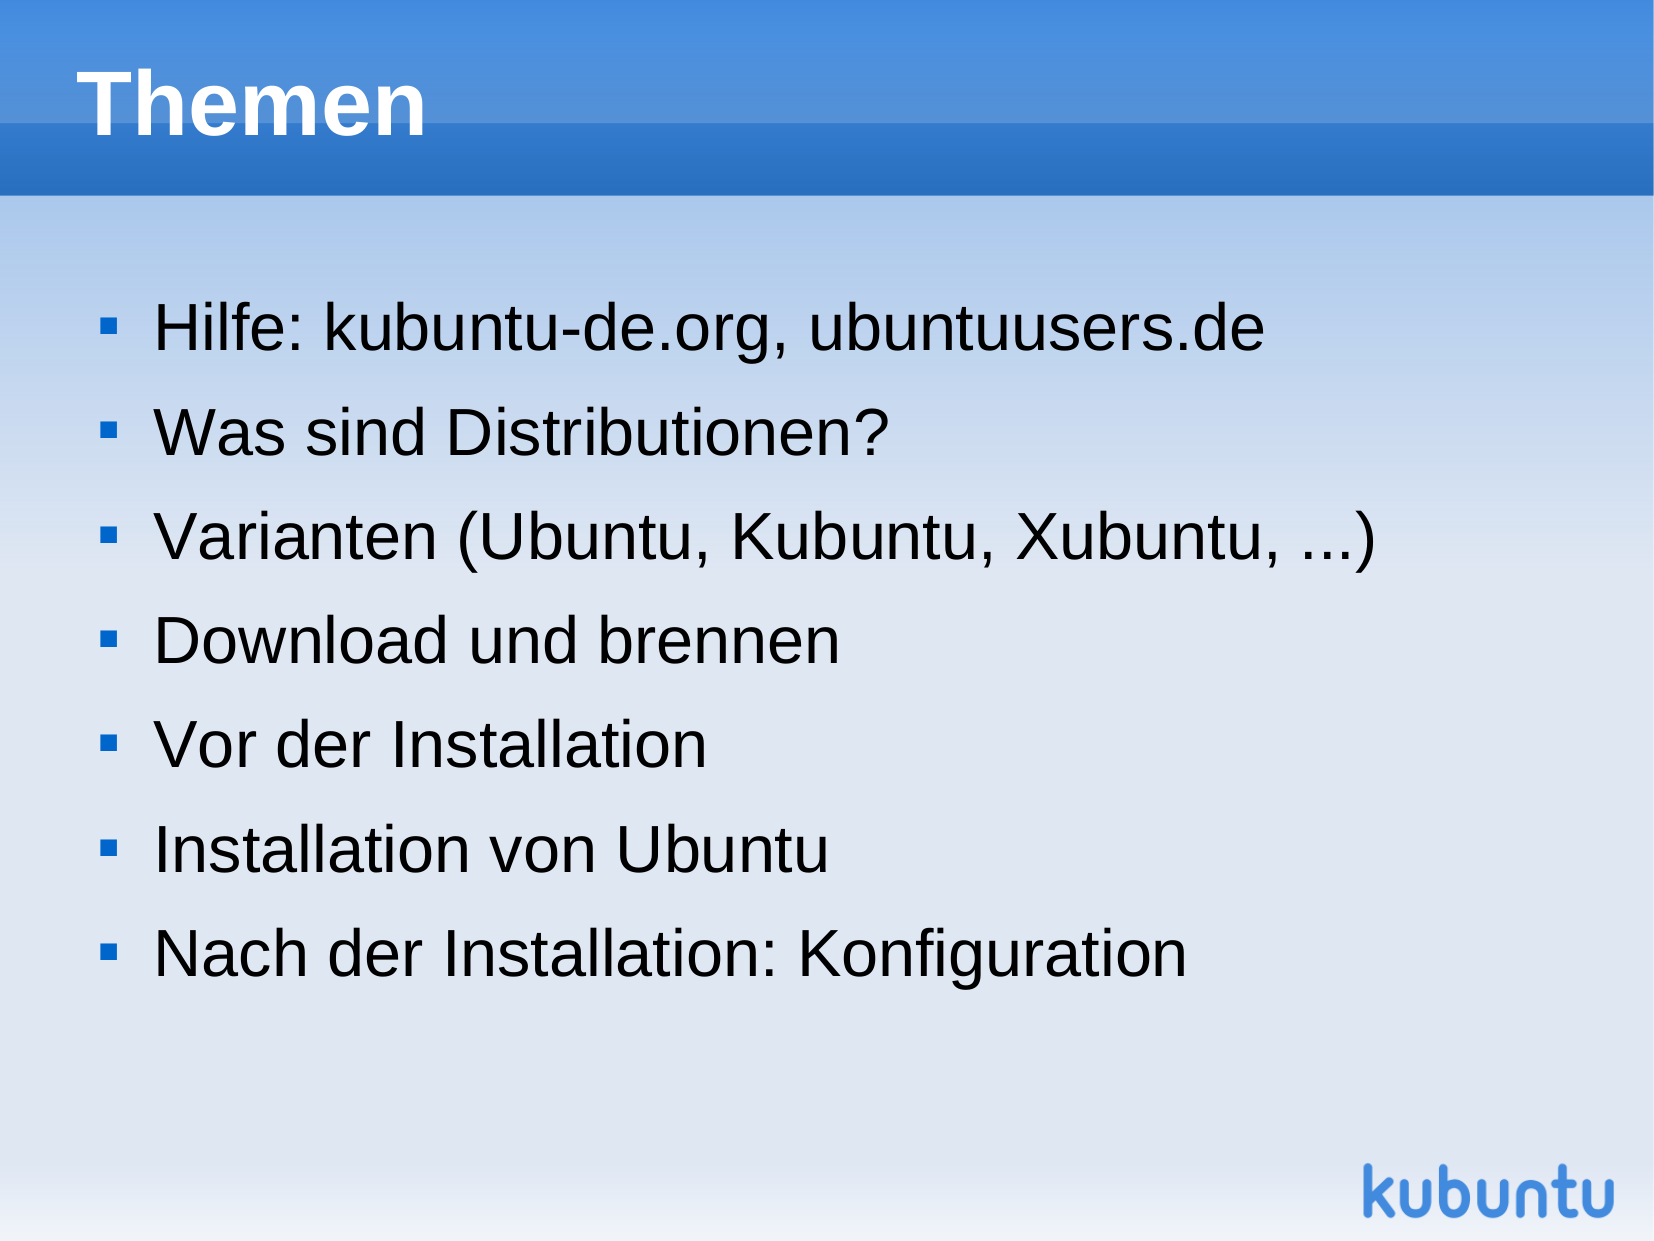

# Themen
Hilfe: kubuntu-de.org, ubuntuusers.de
Was sind Distributionen?
Varianten (Ubuntu, Kubuntu, Xubuntu, ...)
Download und brennen
Vor der Installation
Installation von Ubuntu
Nach der Installation: Konfiguration